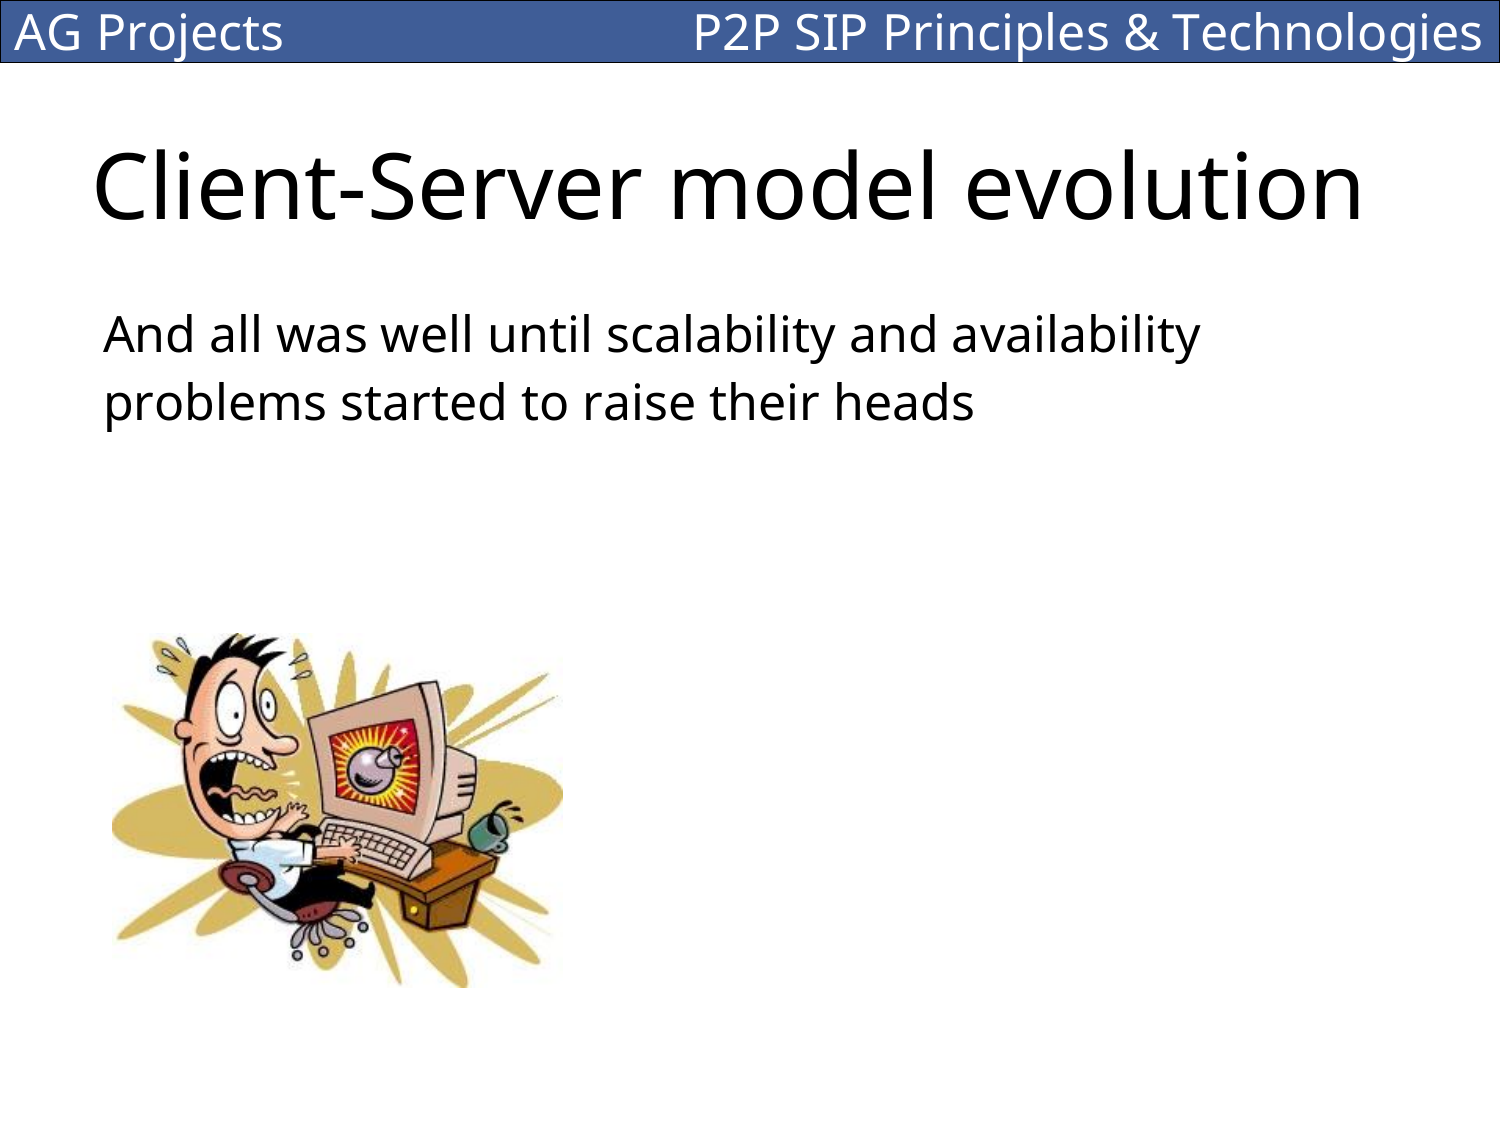

Client-Server model evolution
And all was well until scalability and availability problems started to raise their heads